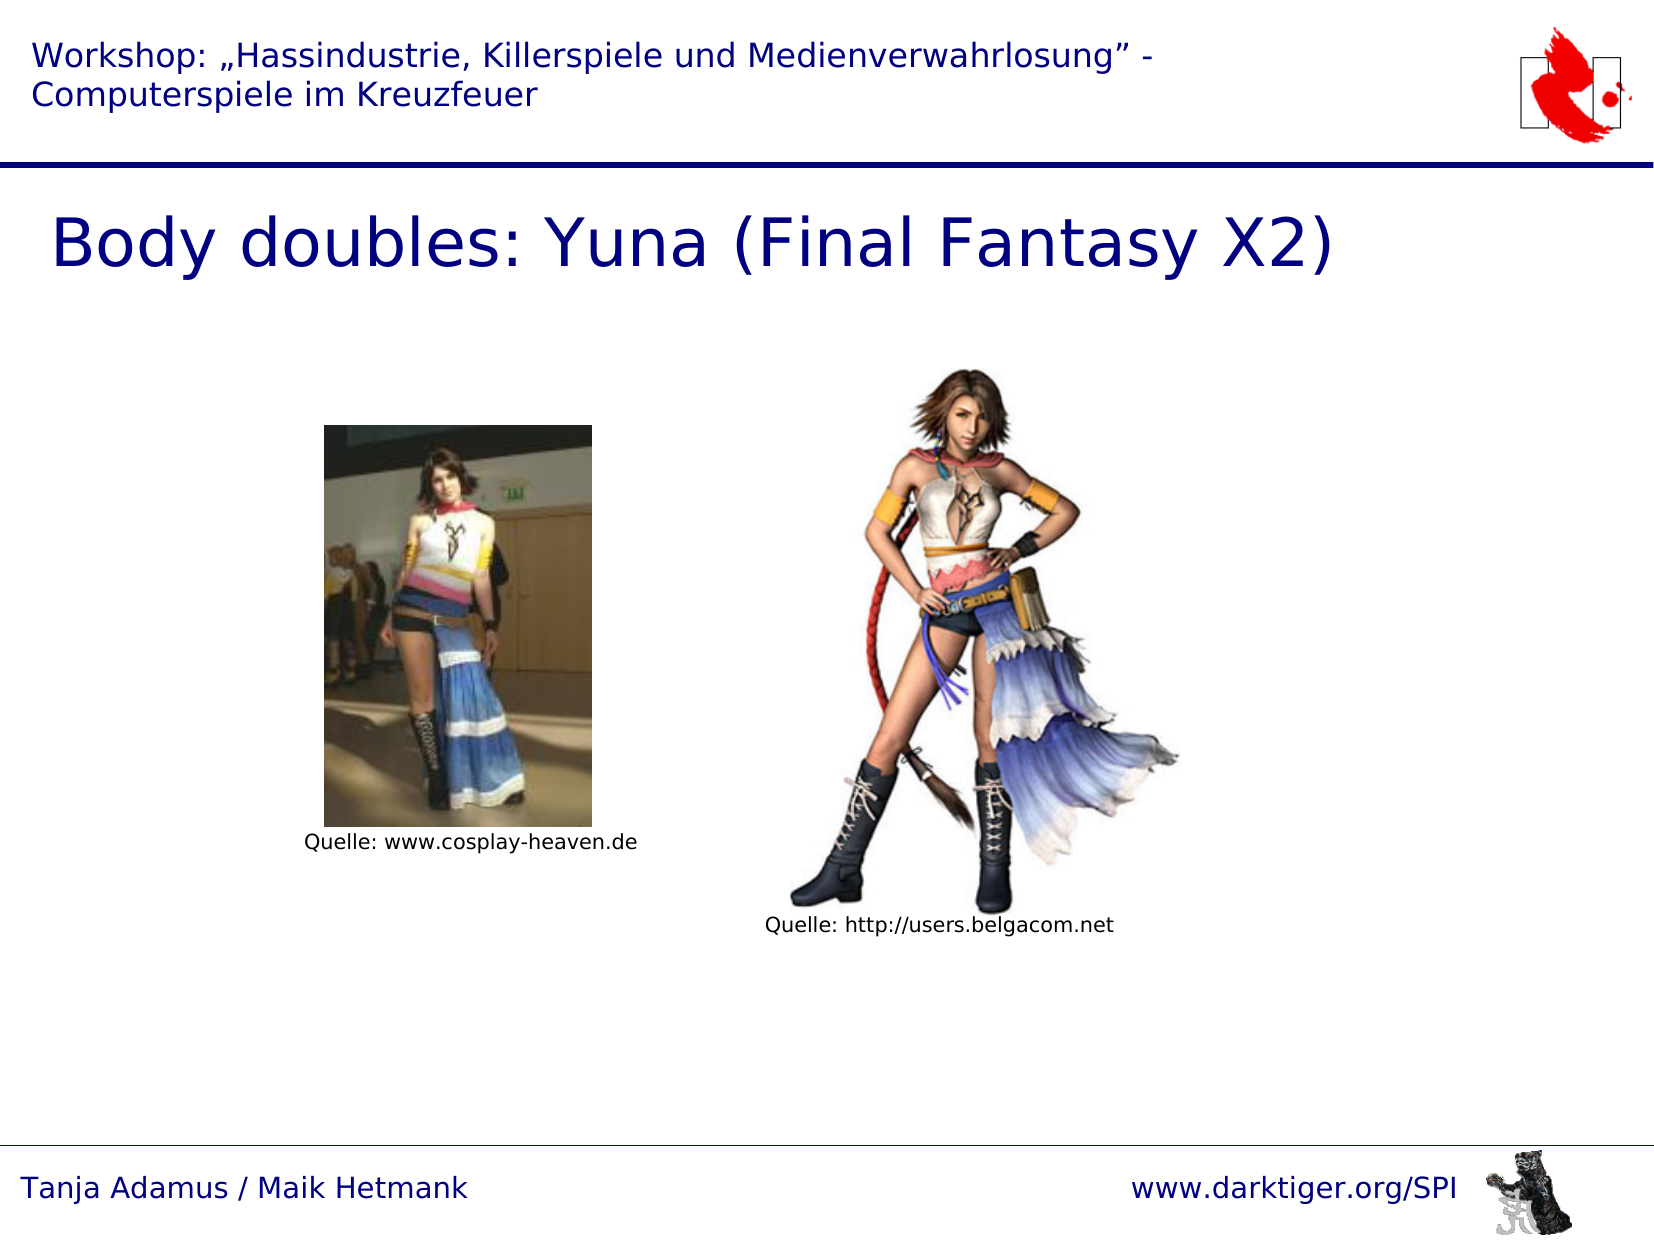

Workshop: „Hassindustrie, Killerspiele und Medienverwahrlosung” - Computerspiele im Kreuzfeuer
Body doubles: Yuna (Final Fantasy X2)
Quelle: www.cosplay-heaven.de
Quelle: http://users.belgacom.net